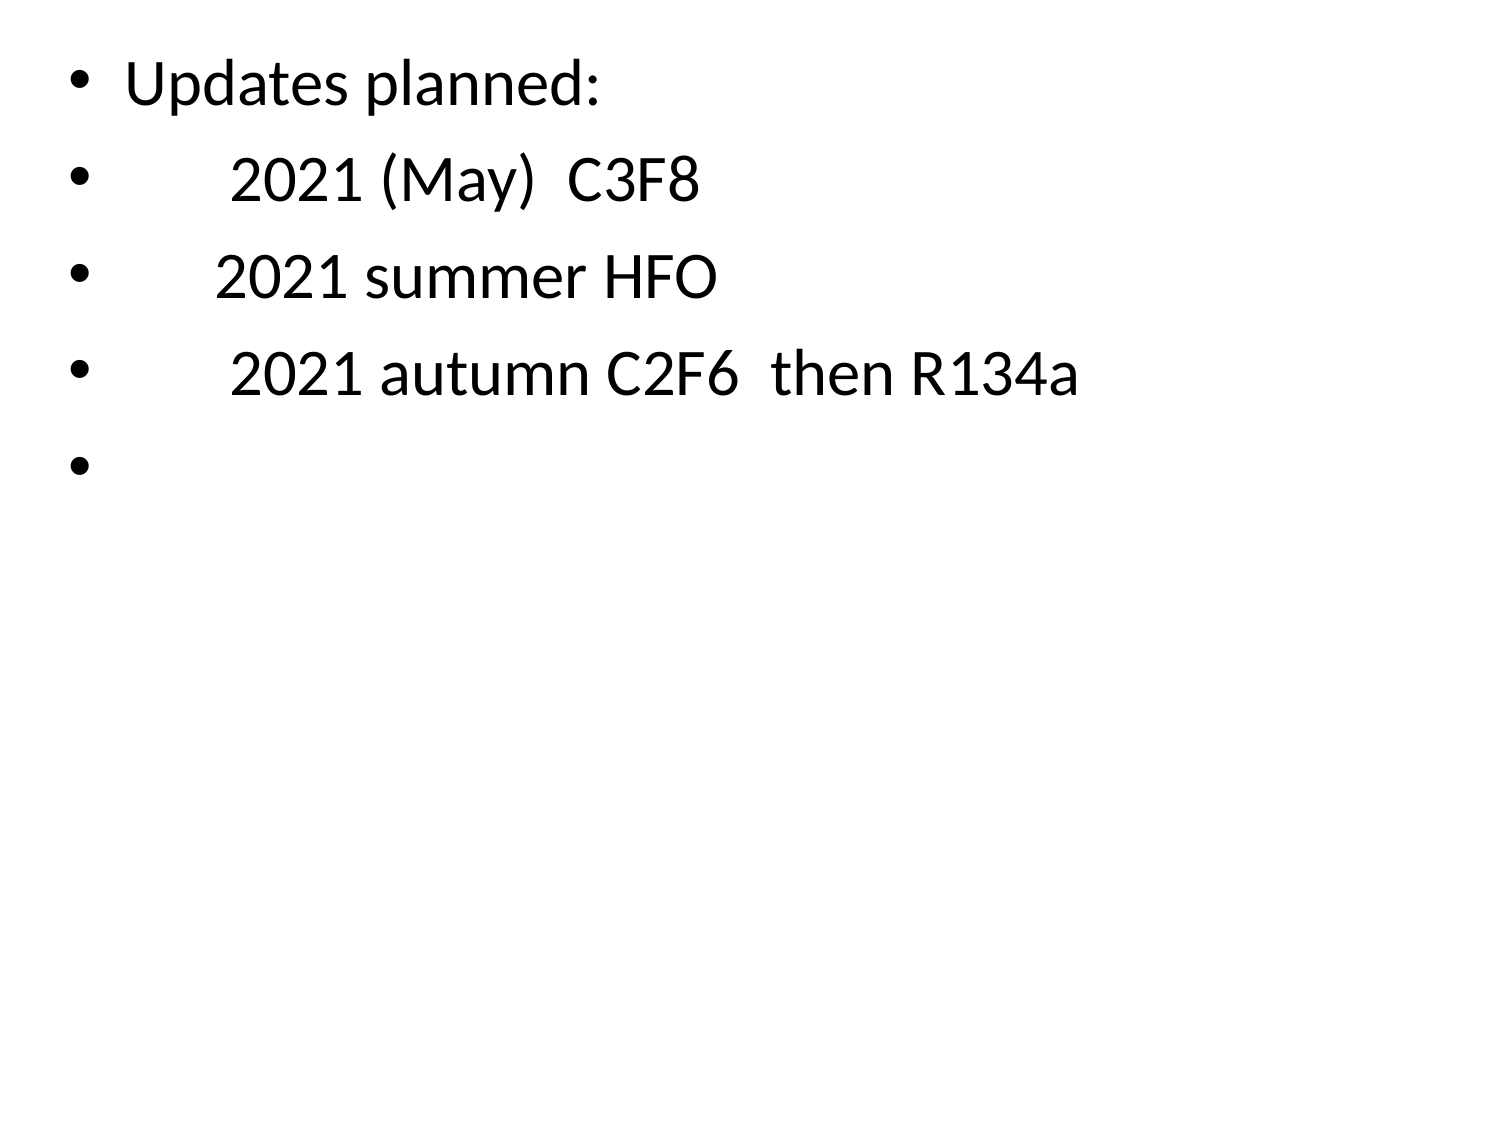

# Updates planned:
 2021 (May) C3F8
 2021 summer HFO
 2021 autumn C2F6 then R134a